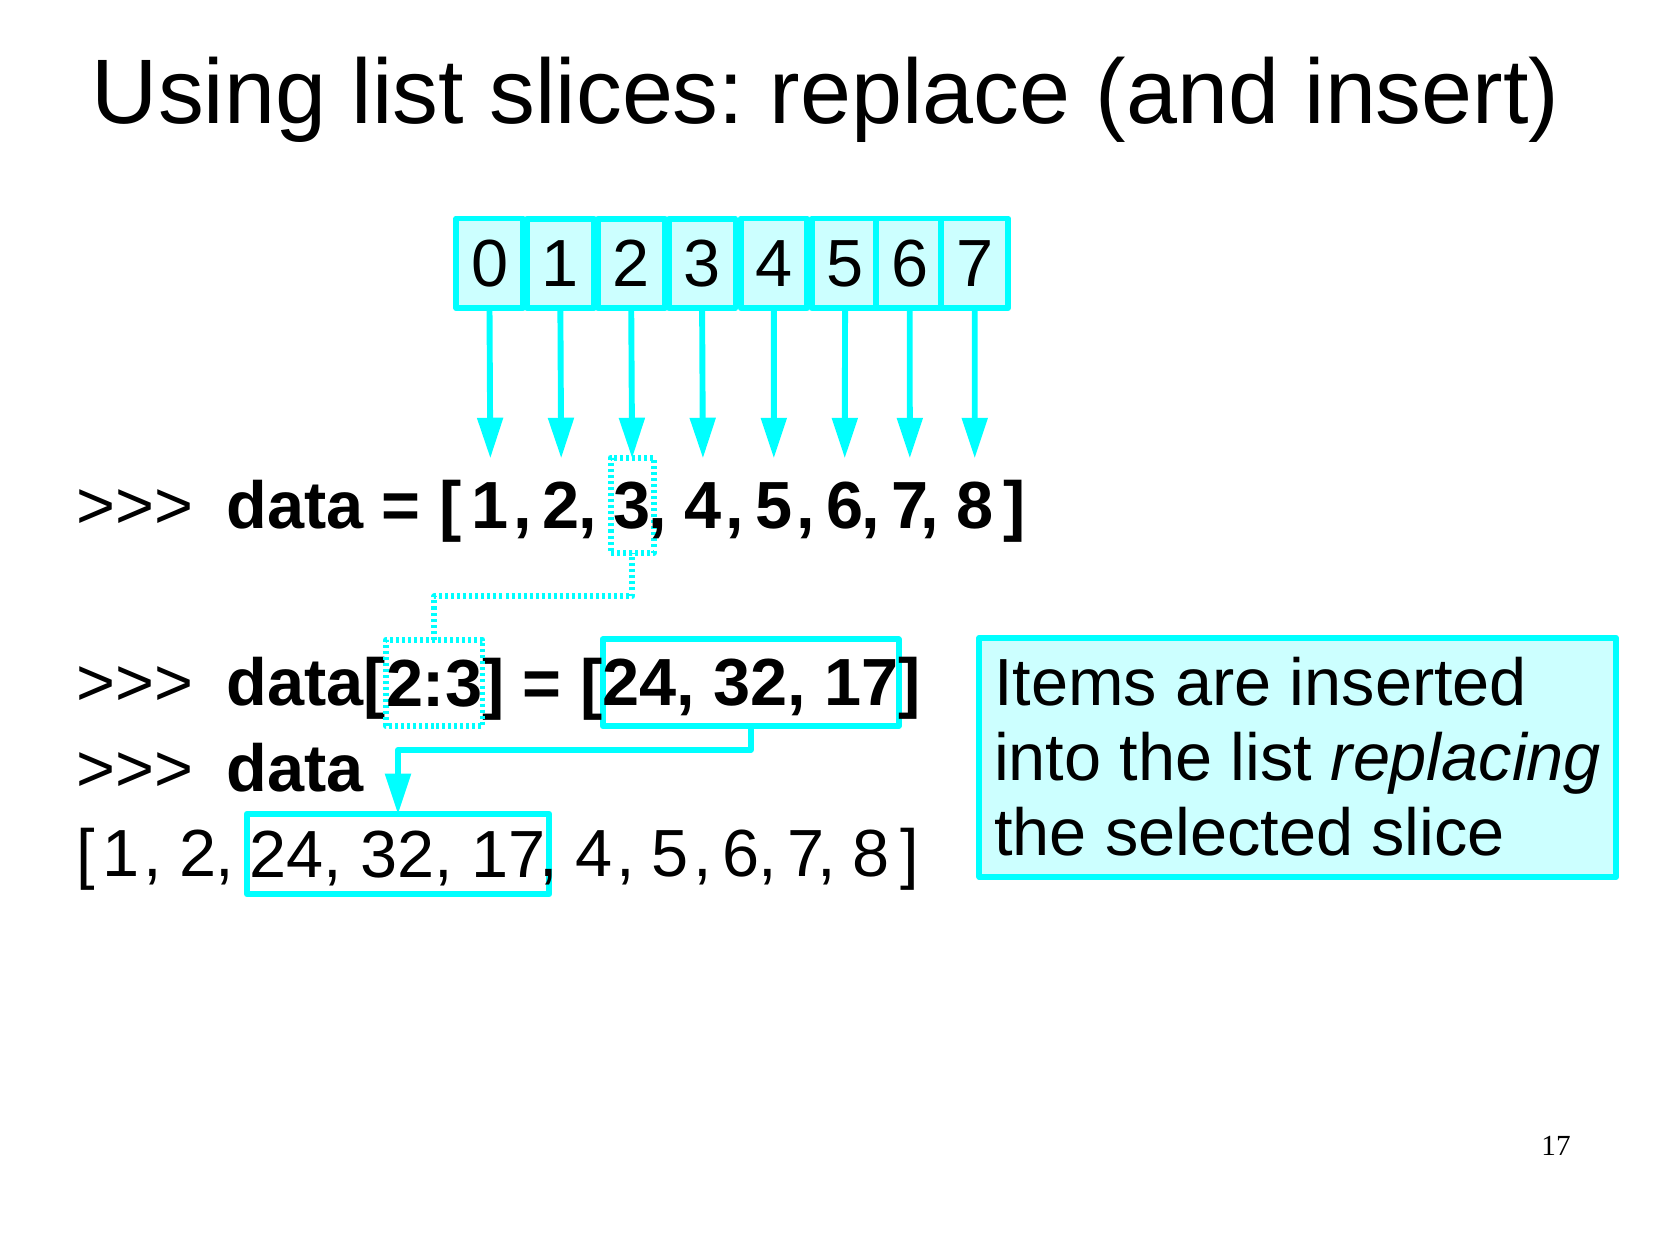

Using list slices: replace (and insert)
0
4
5
6
7
1
2
3
data = [
1
,
2
,
3
,
4
,
5
,
6
,
7
,
8
]
>>>
>>>
Items are inserted
into the list replacing
the selected slice
data[
24, 32, 17
]
] = [
2:3
>>>
data
[
1
,
2
,
,
4
,
5
,
6
,
7
,
8
]
24, 32, 17
17